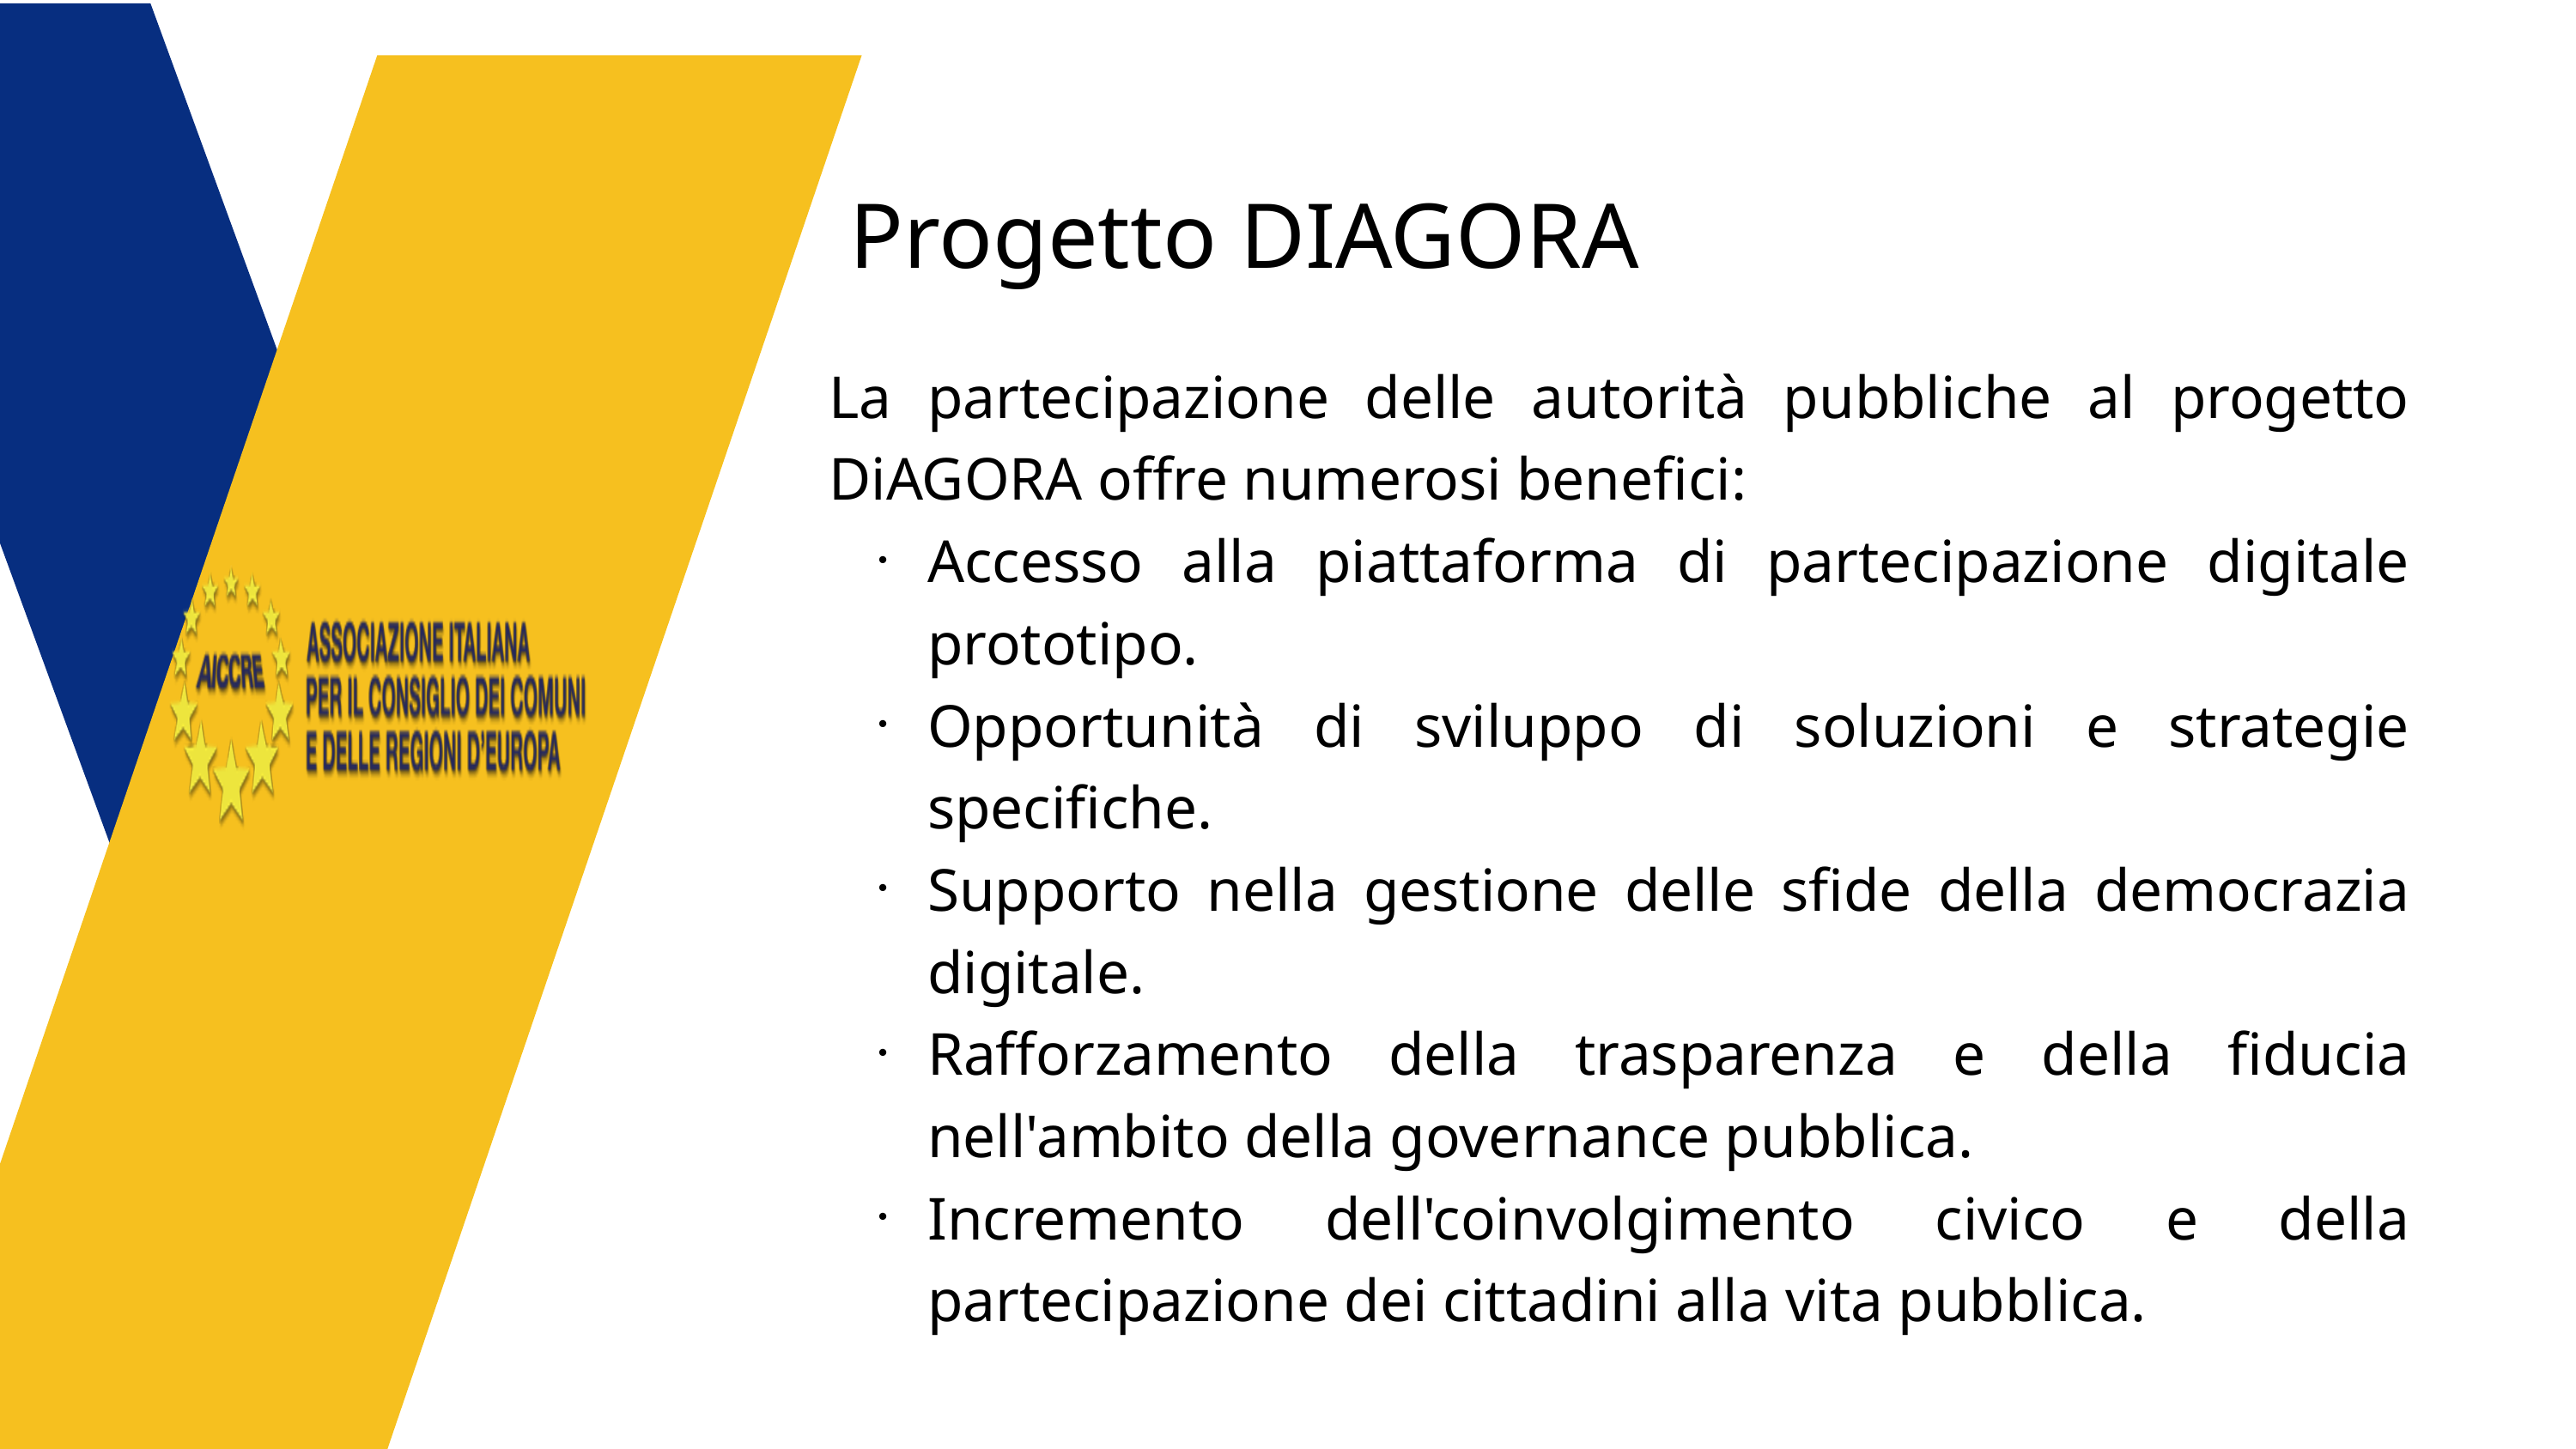

Progetto DIAGORA
La partecipazione delle autorità pubbliche al progetto DiAGORA offre numerosi benefici:
Accesso alla piattaforma di partecipazione digitale prototipo.
Opportunità di sviluppo di soluzioni e strategie specifiche.
Supporto nella gestione delle sfide della democrazia digitale.
Rafforzamento della trasparenza e della fiducia nell'ambito della governance pubblica.
Incremento dell'coinvolgimento civico e della partecipazione dei cittadini alla vita pubblica.